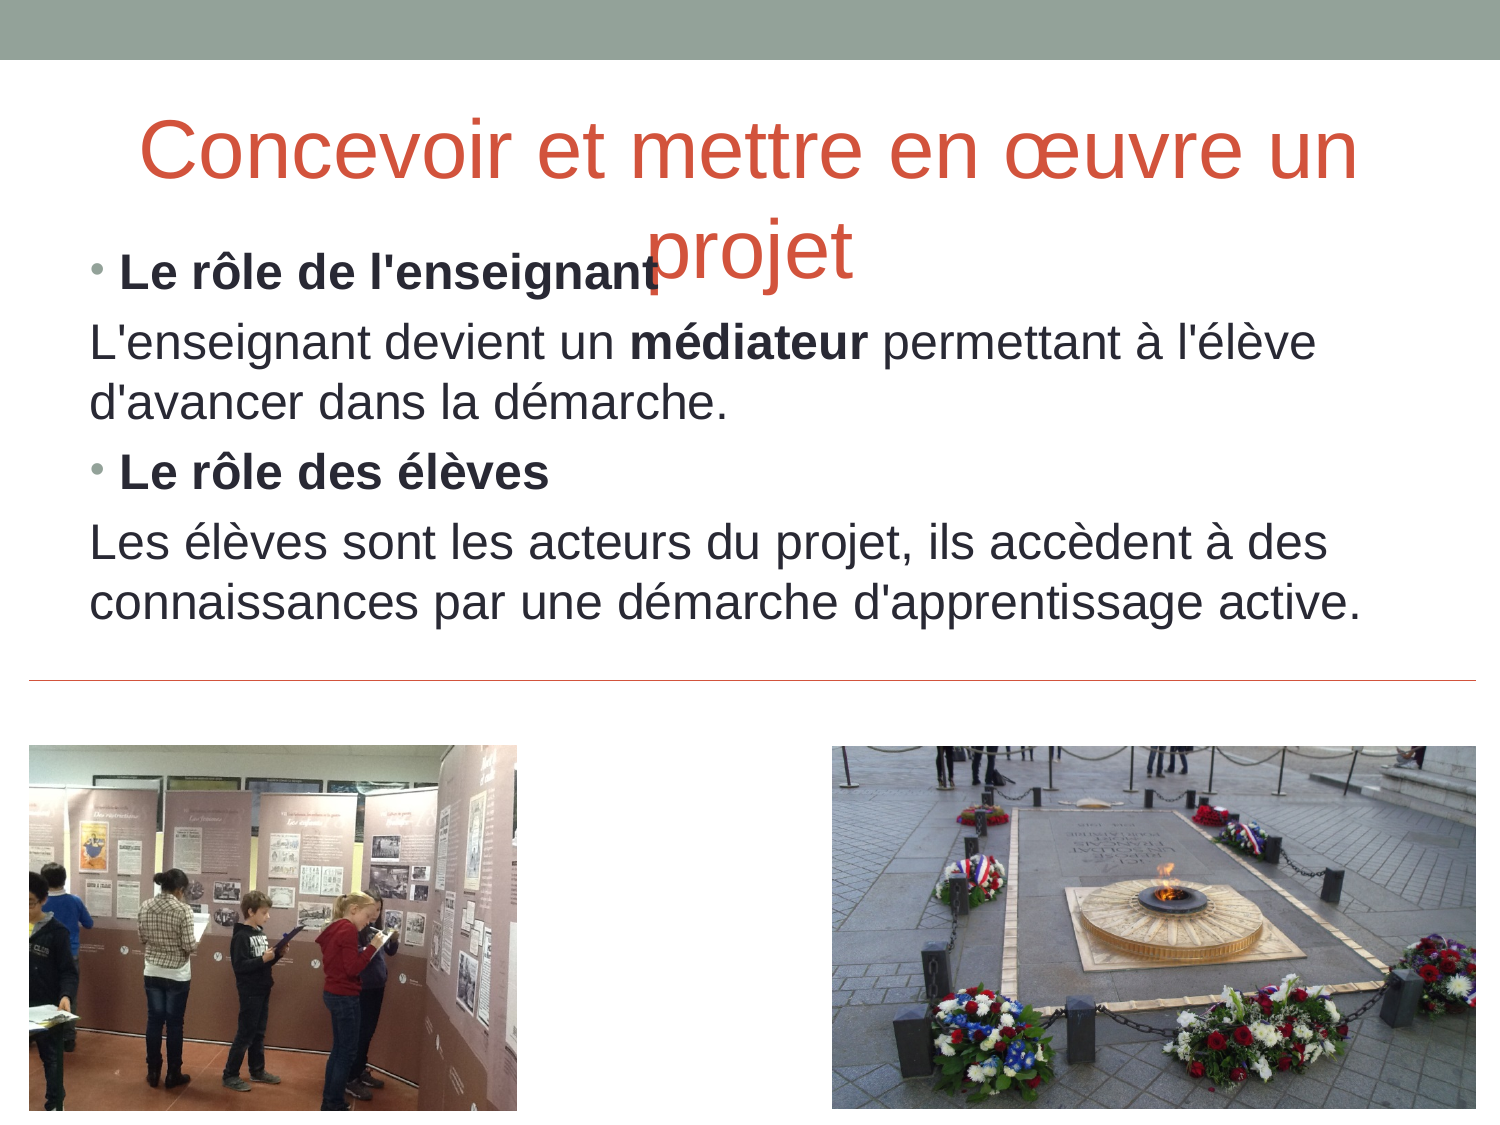

# Concevoir et mettre en œuvre un projet
Le rôle de l'enseignant
L'enseignant devient un médiateur permettant à l'élève d'avancer dans la démarche.
Le rôle des élèves
Les élèves sont les acteurs du projet, ils accèdent à des connaissances par une démarche d'apprentissage active.